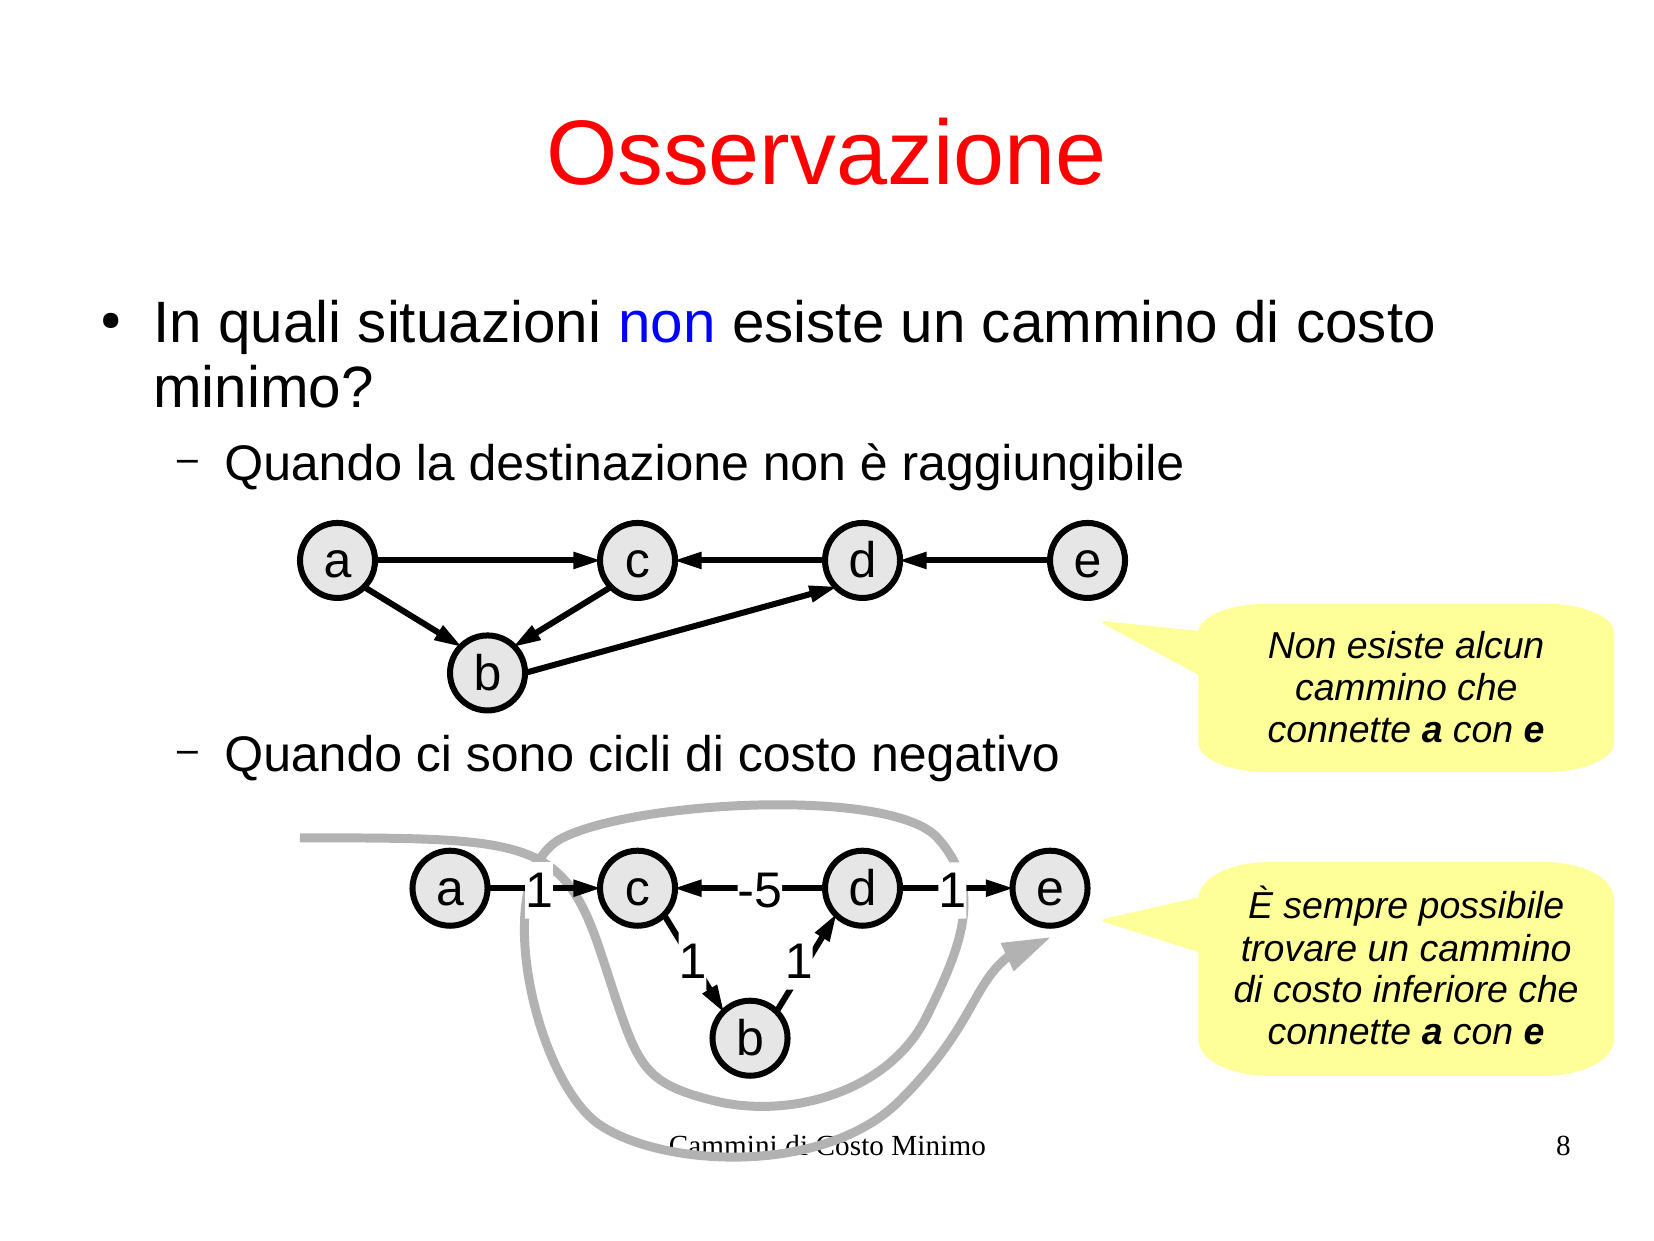

# Osservazione
In quali situazioni non esiste un cammino di costo minimo?
Quando la destinazione non è raggiungibile
Quando ci sono cicli di costo negativo
a
c
d
e
Non esiste alcun cammino che connette a con e
b
a
c
d
e
1
-5
1
È sempre possibile trovare un cammino di costo inferiore che connette a con e
1
1
b
Cammini di Costo Minimo
8